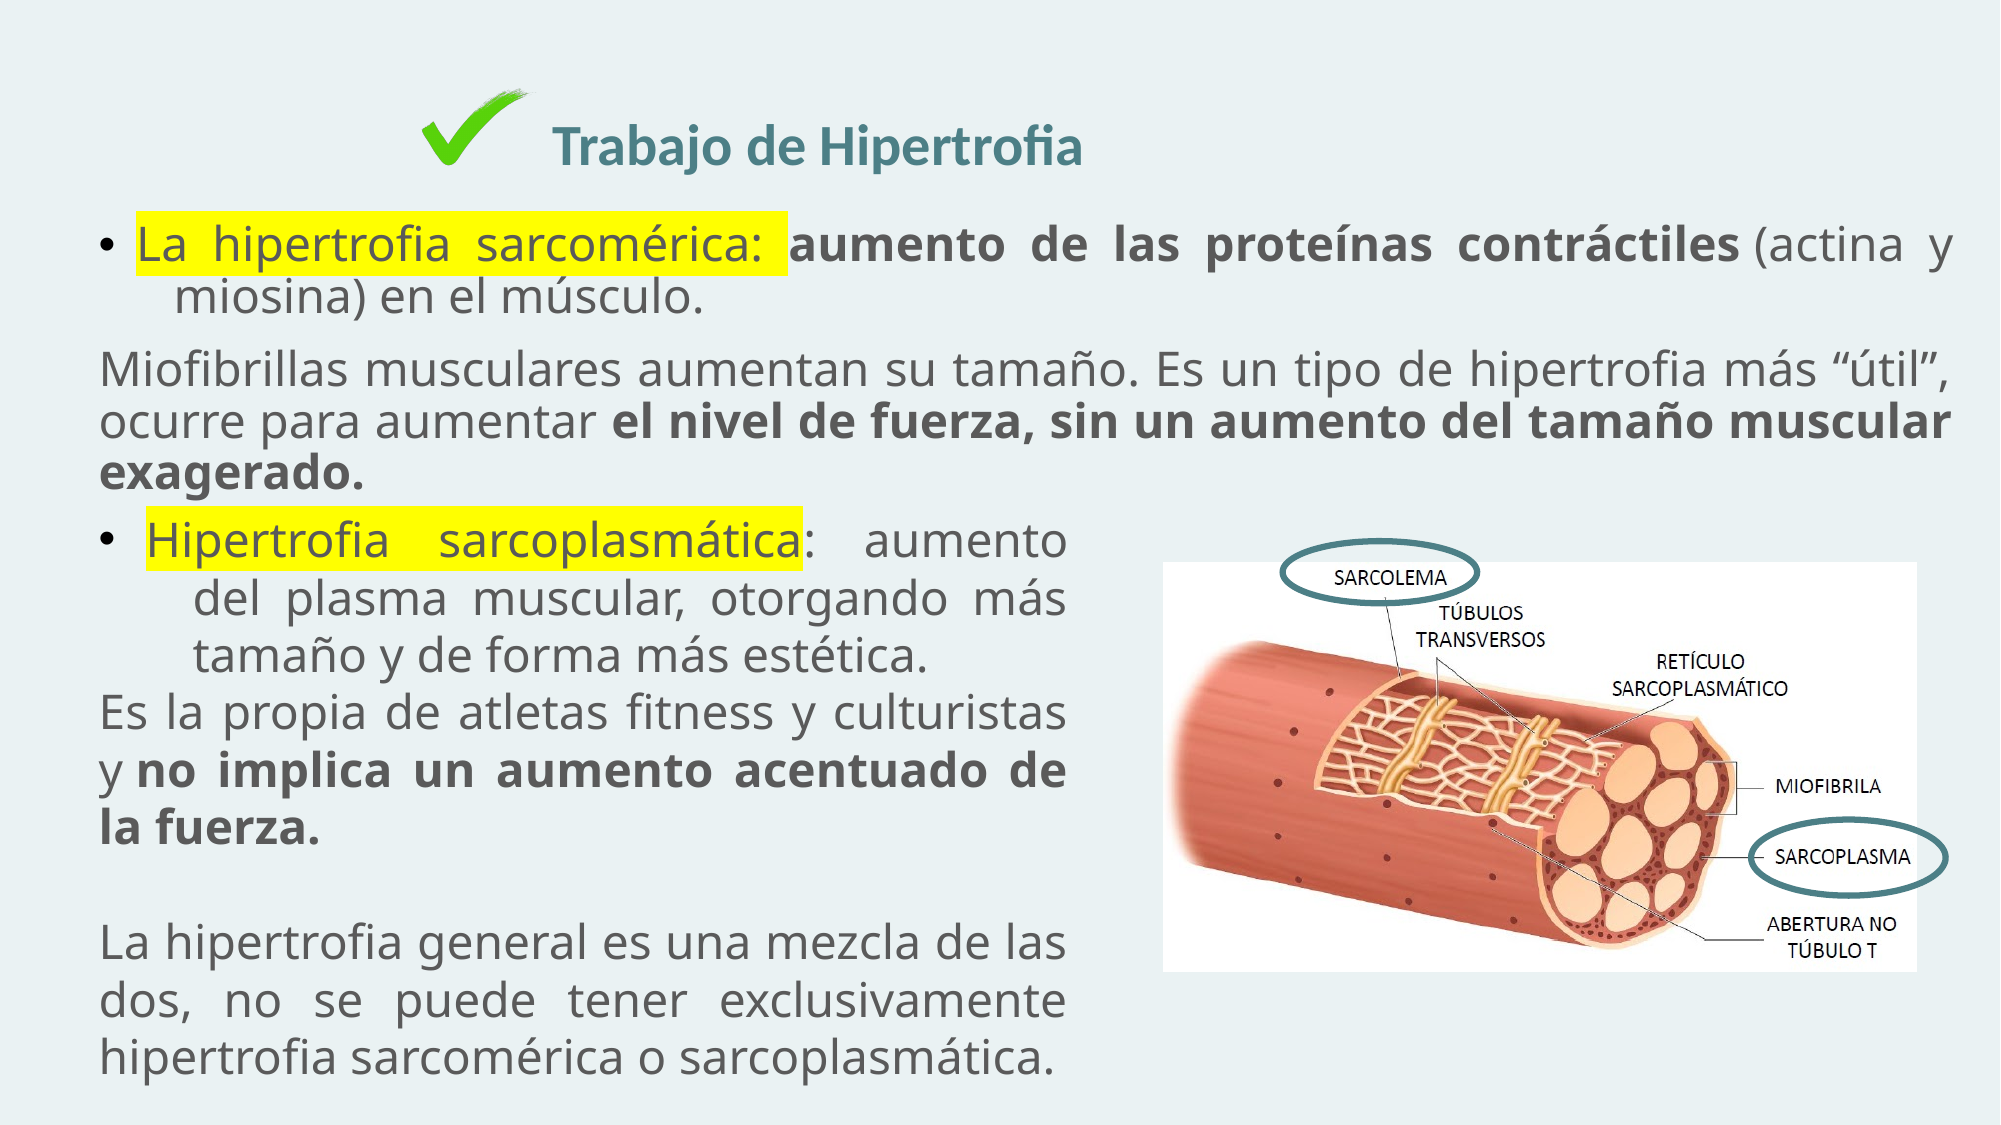

Trabajo de Hipertrofia
# La hipertrofia sarcomérica: aumento de las proteínas contráctiles (actina y miosina) en el músculo.
Miofibrillas musculares aumentan su tamaño. Es un tipo de hipertrofia más “útil”, ocurre para aumentar el nivel de fuerza, sin un aumento del tamaño muscular exagerado.
Hipertrofia sarcoplasmática: aumento del plasma muscular, otorgando más tamaño y de forma más estética.
Es la propia de atletas fitness y culturistas y no implica un aumento acentuado de la fuerza.
La hipertrofia general es una mezcla de las dos, no se puede tener exclusivamente hipertrofia sarcomérica o sarcoplasmática.